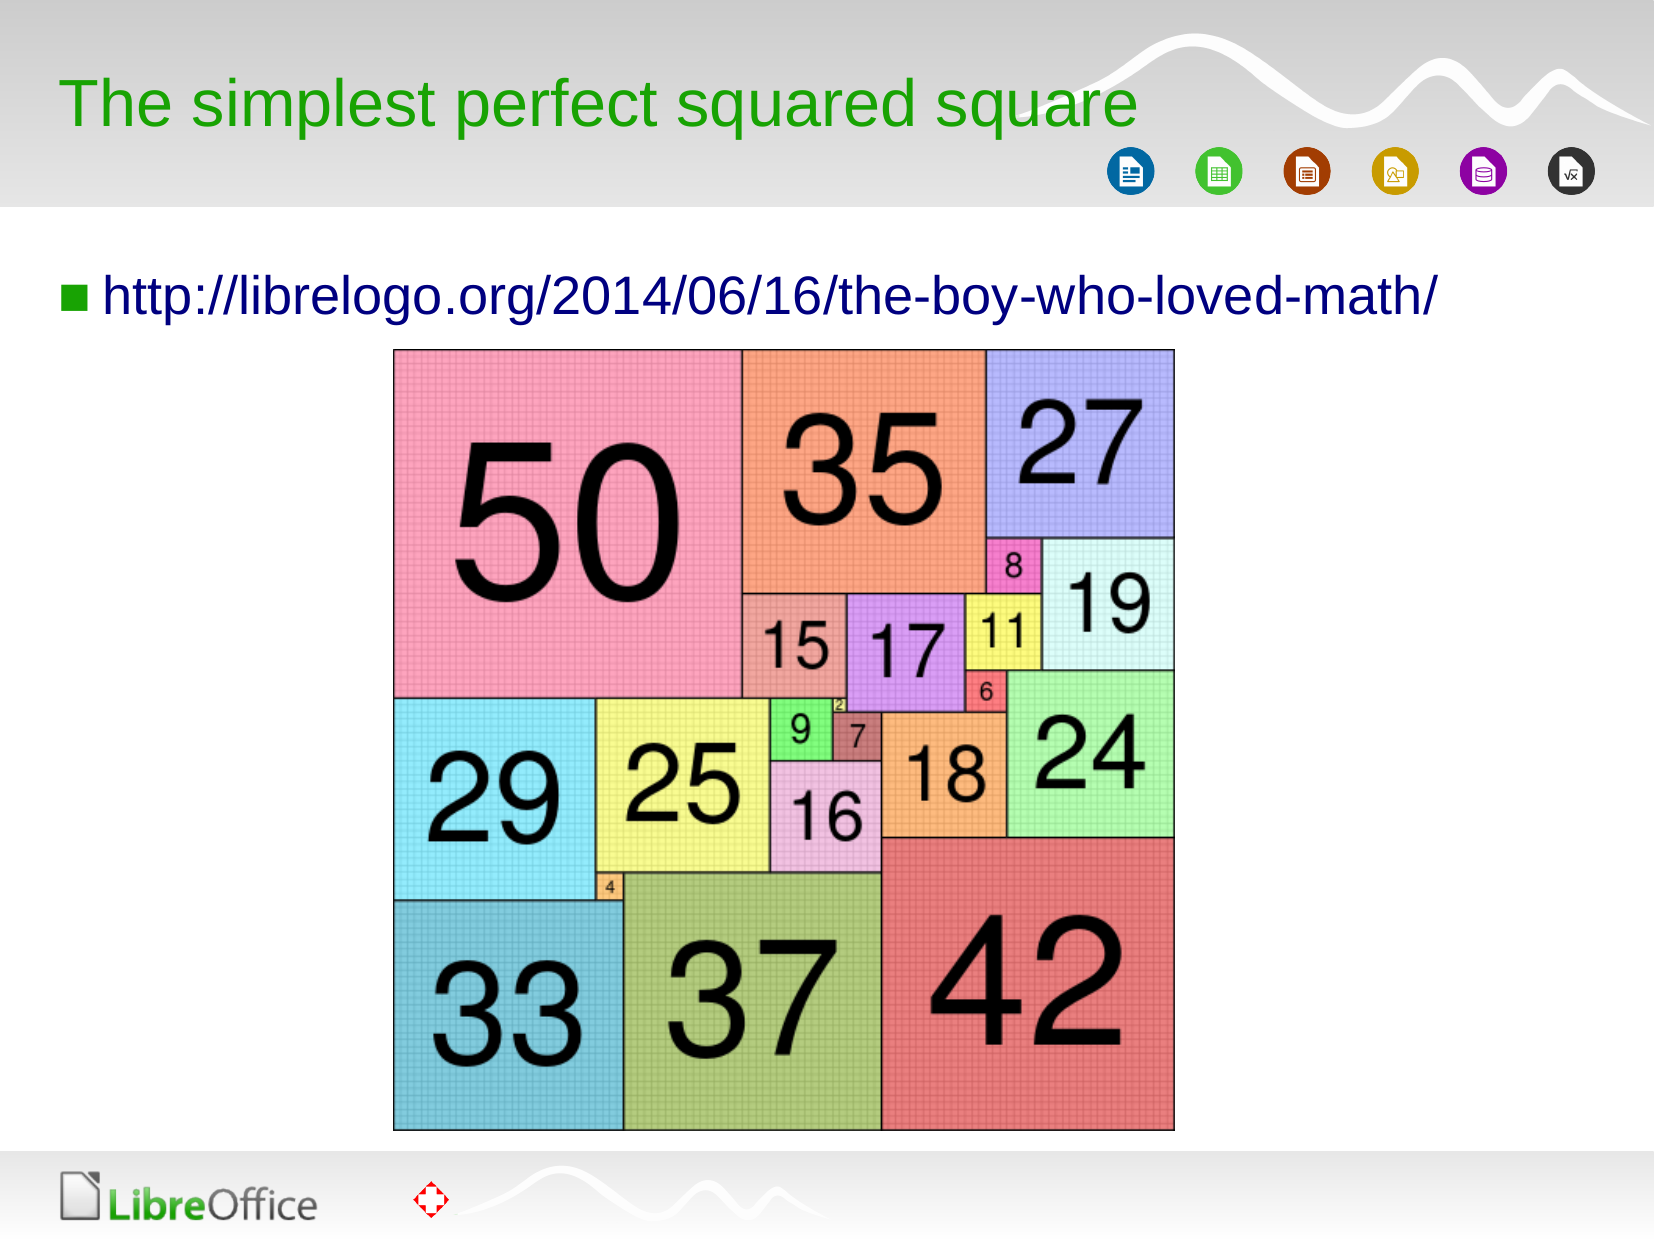

# The simplest perfect squared square
http://librelogo.org/2014/06/16/the-boy-who-loved-math/